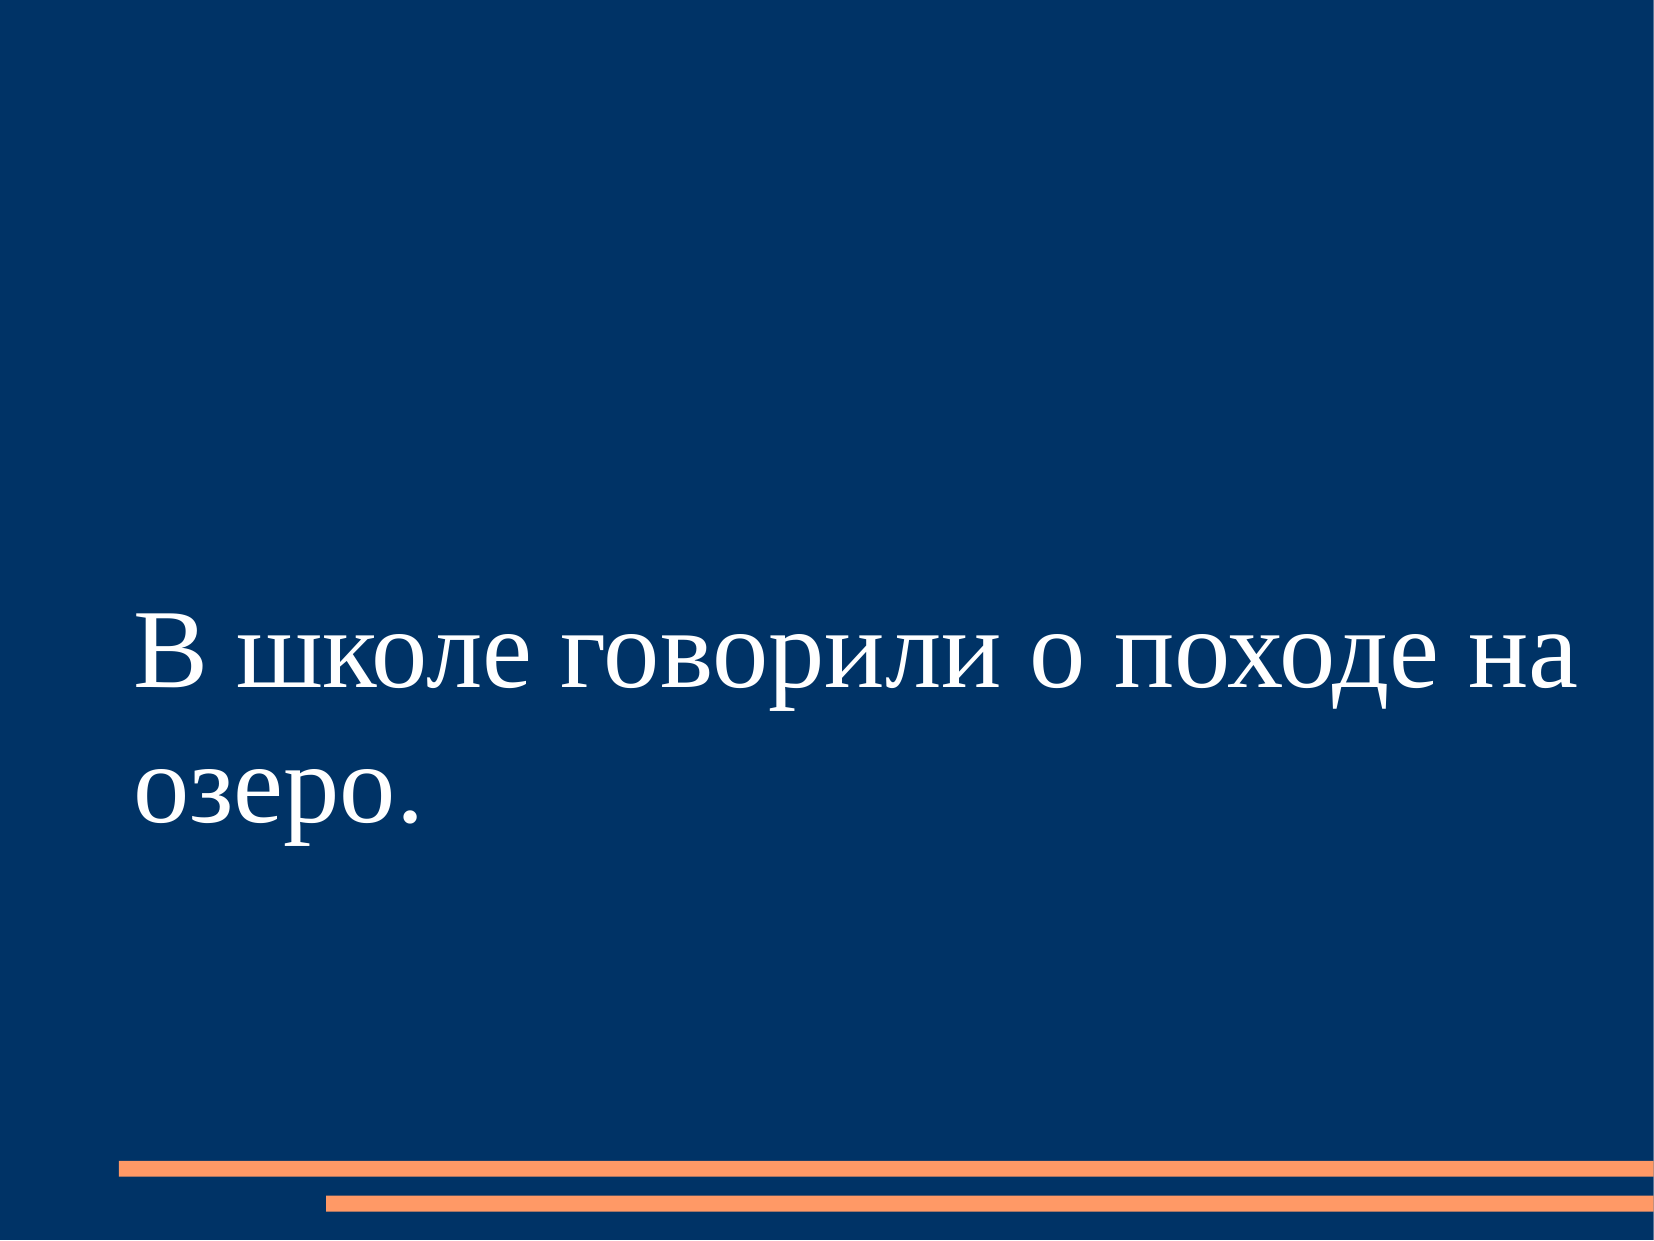

В школе говорили о походе на озеро.